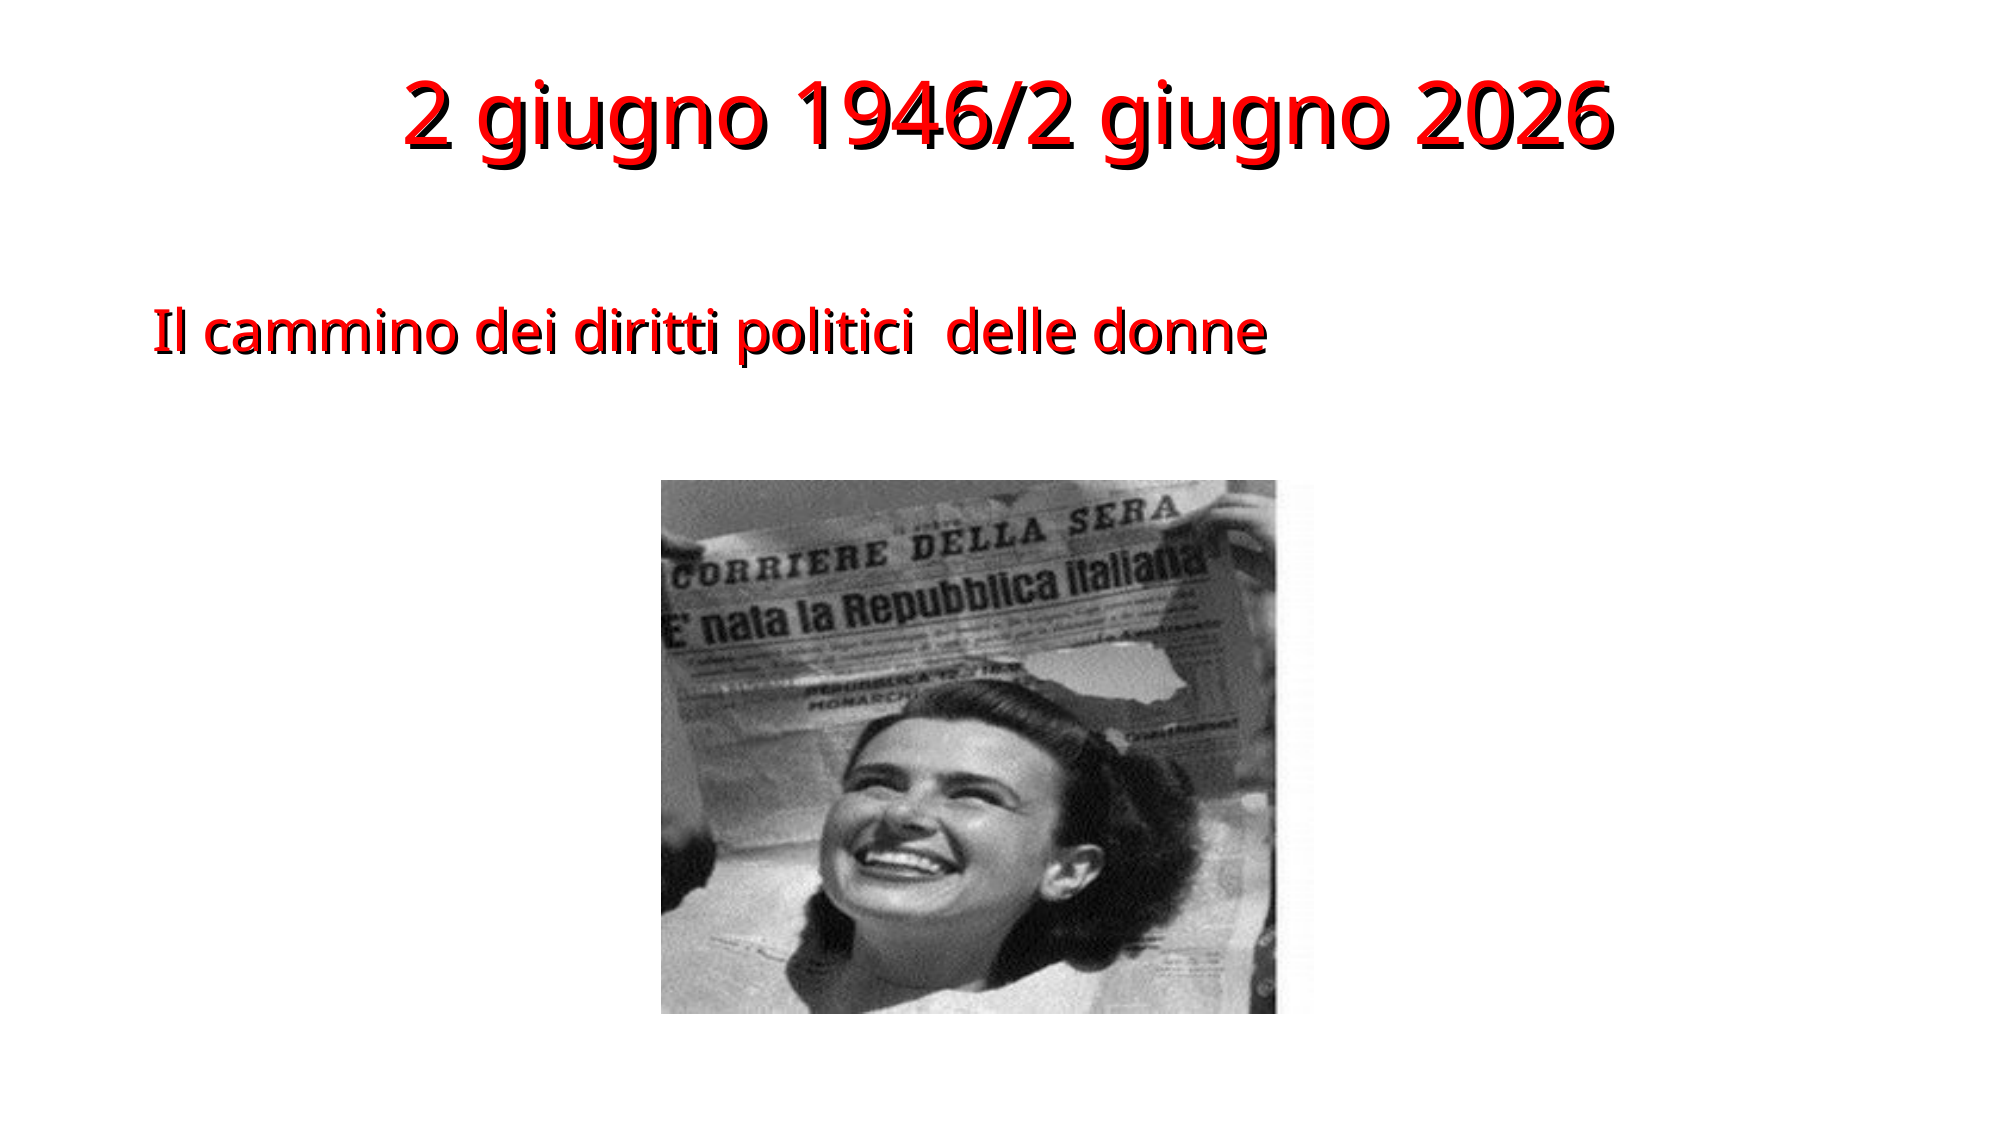

# 2 giugno 1946/2 giugno 2026
Il cammino dei diritti politici delle donne